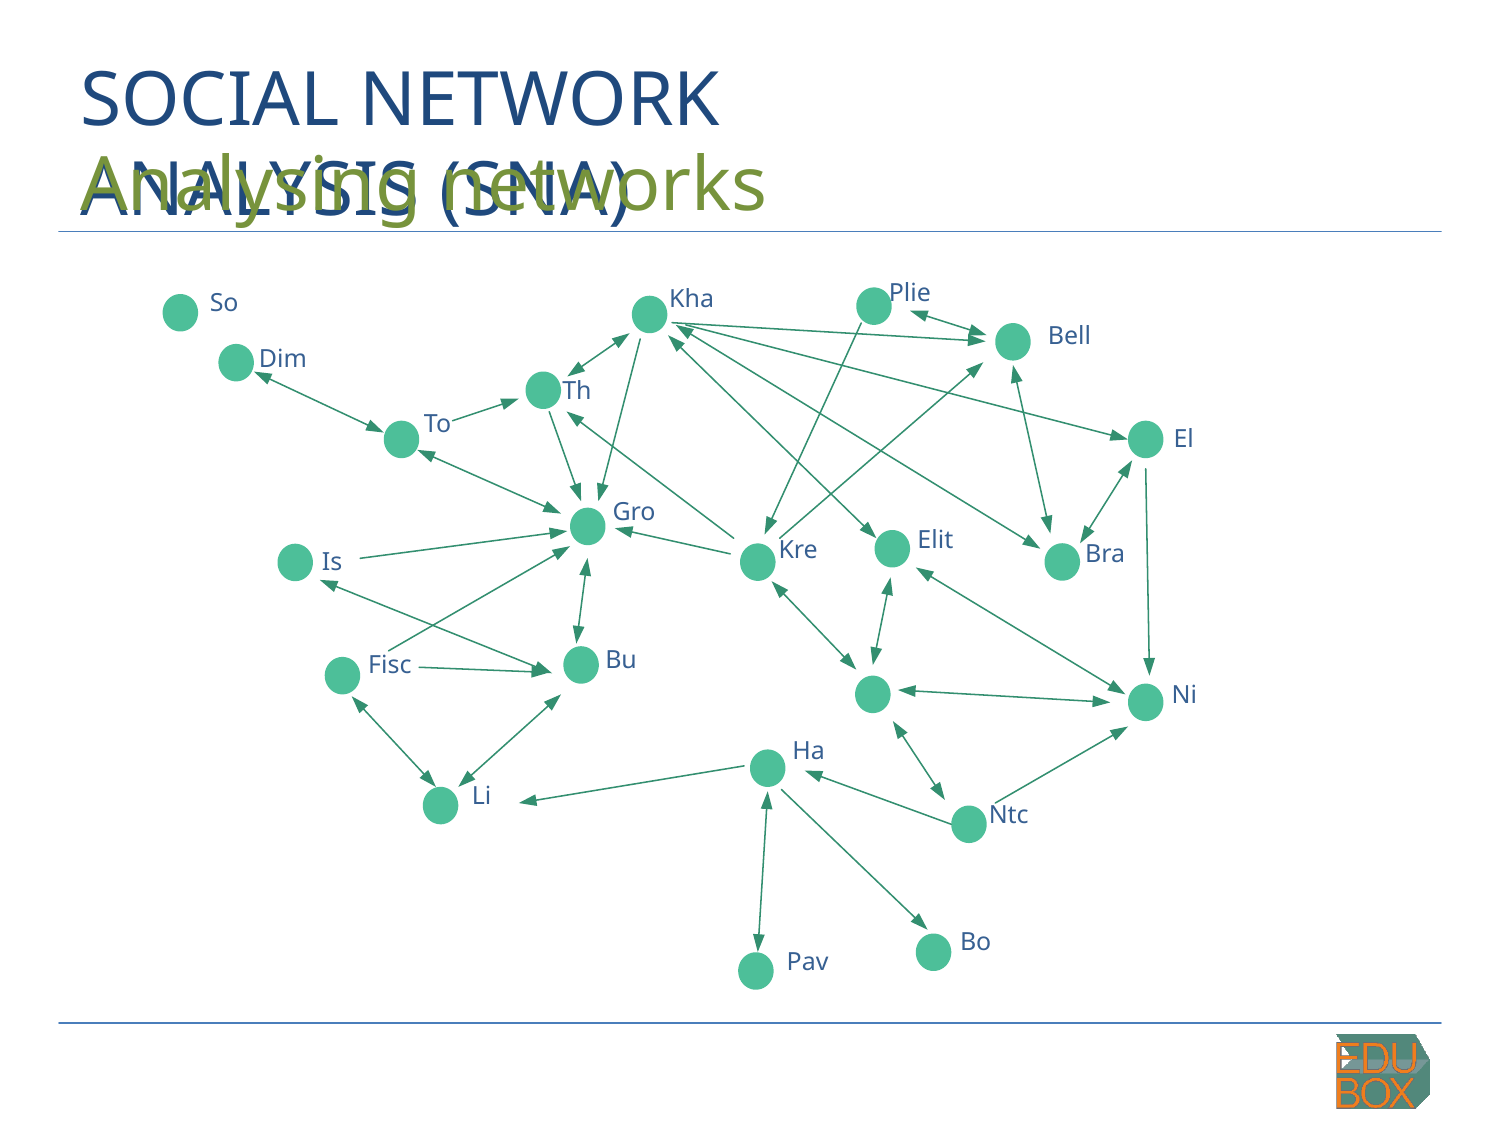

# SOCIAL NETWORK ANALYSIS (SNA)
Analysing networks
Plie
Kha
So
Bell
Dim
Th
To
El
Gro
Elit
Kre
Bra
Is
Bu
Fisc
Ni
Ha
Li
Ntc
Bo
Pav